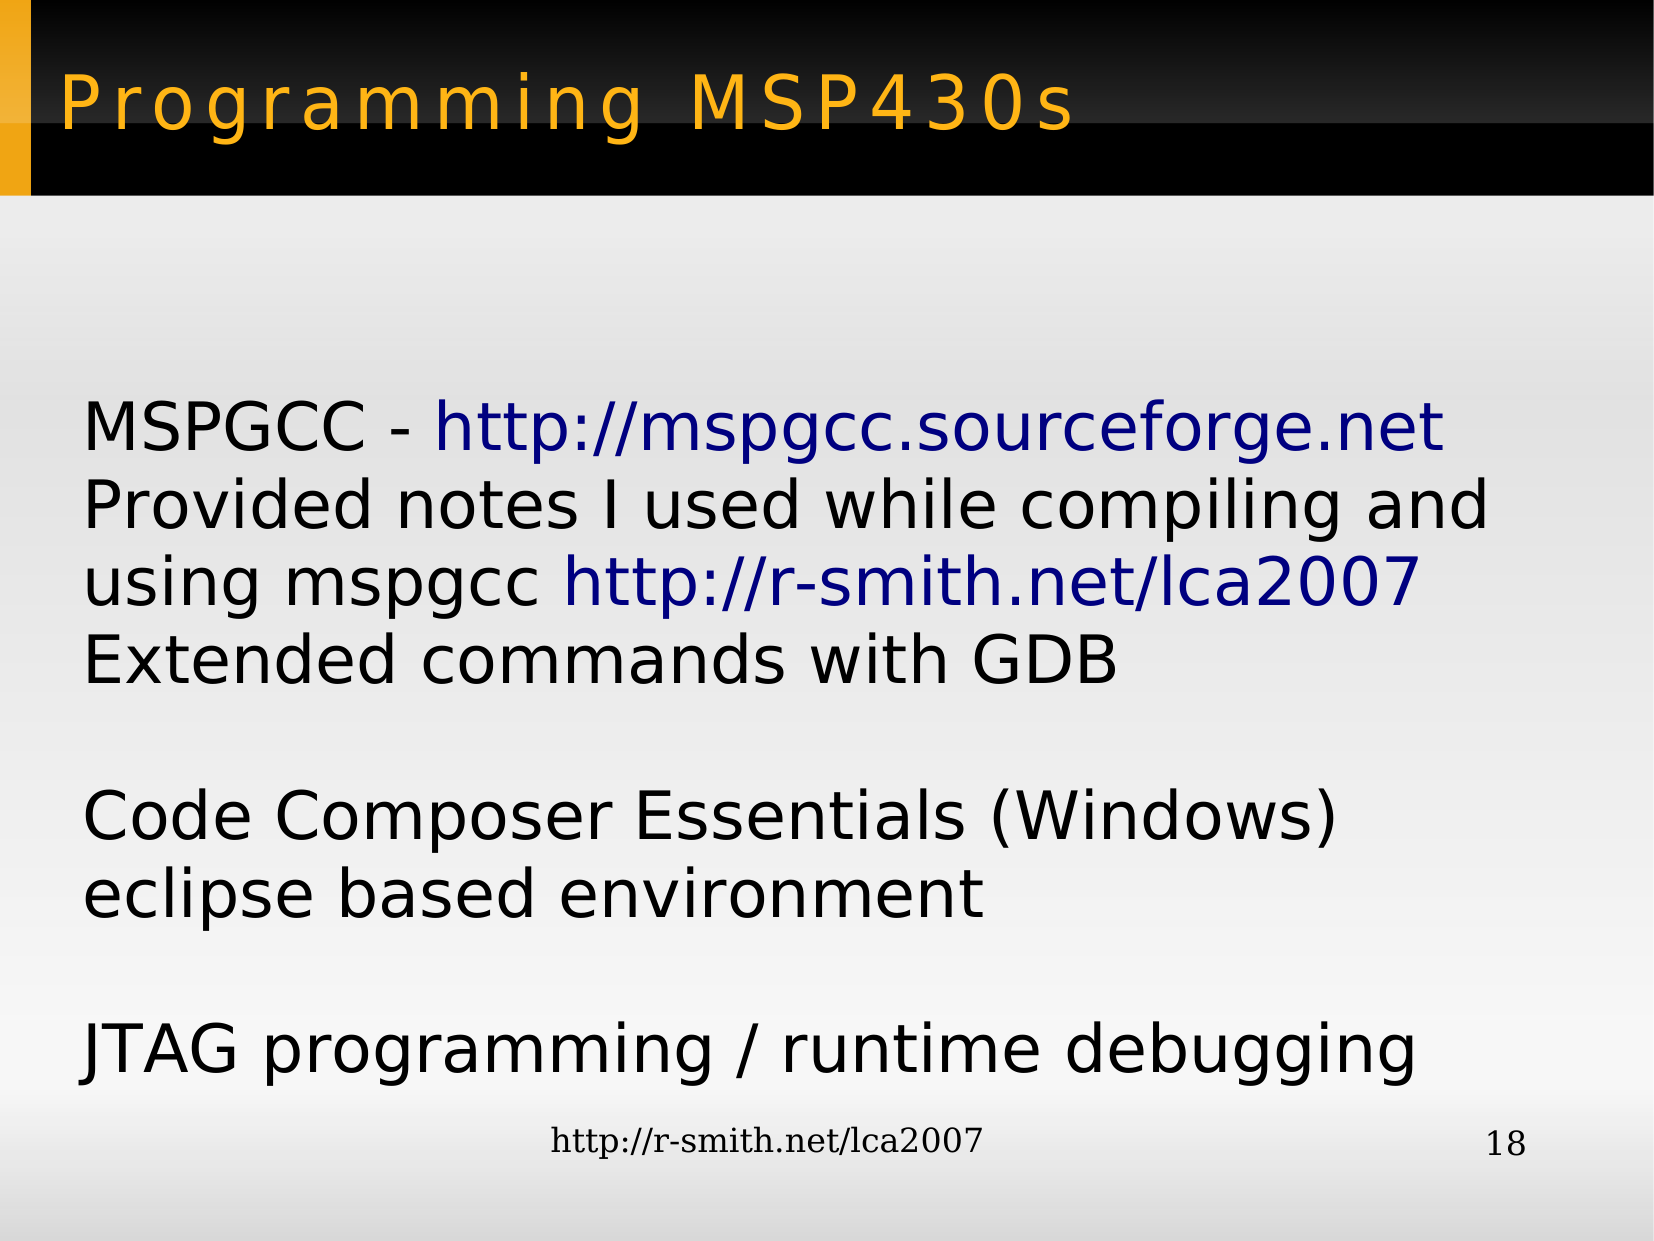

# Programming MSP430s
MSPGCC - http://mspgcc.sourceforge.net
Provided notes I used while compiling and using mspgcc http://r-smith.net/lca2007
Extended commands with GDB
Code Composer Essentials (Windows) eclipse based environment
JTAG programming / runtime debugging
http://r-smith.net/lca2007
18